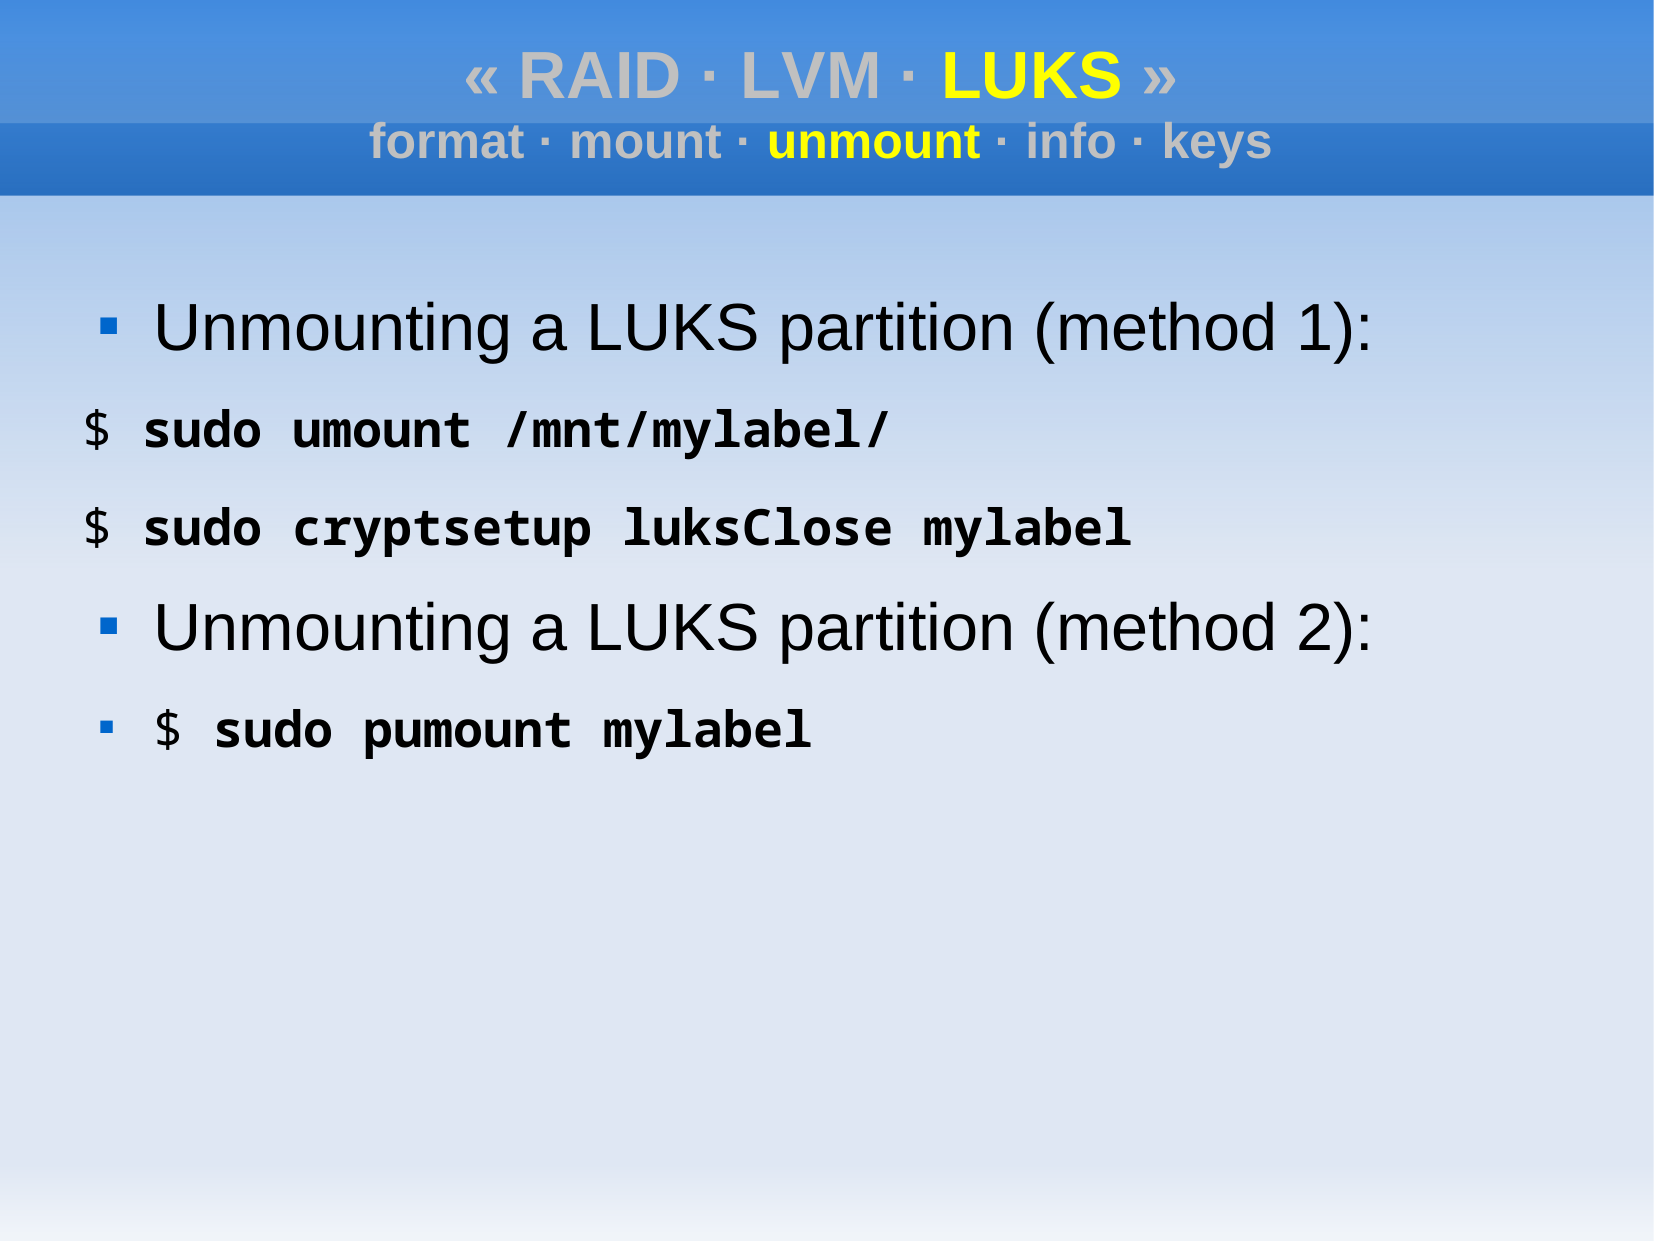

# « RAID · LVM · LUKS » format · mount · unmount · info · keys
Unmounting a LUKS partition (method 1):
$ sudo umount /mnt/mylabel/
$ sudo cryptsetup luksClose mylabel
Unmounting a LUKS partition (method 2):
$ sudo pumount mylabel